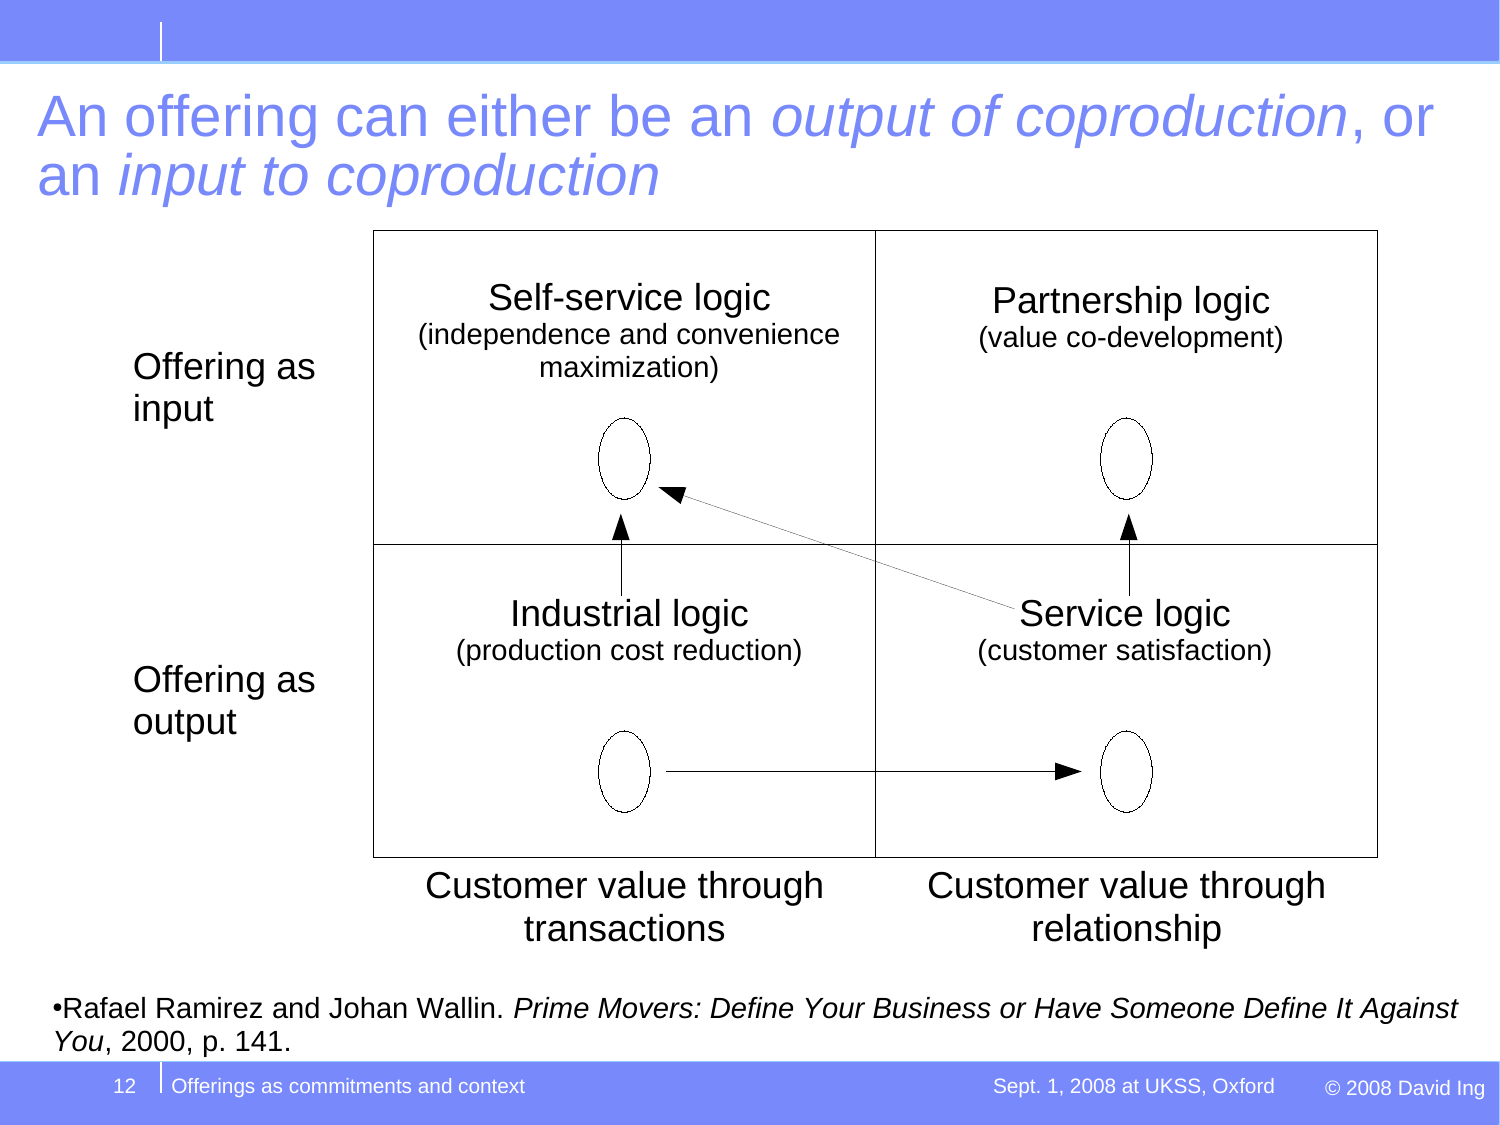

# An offering can either be an output of coproduction, or an input to coproduction
Partnership logic
(value co-development)
Self-service logic
(independence and convenience maximization)
Offering as input
Industrial logic
(production cost reduction)
Service logic
(customer satisfaction)
Offering as output
Customer value through transactions
Customer value through relationship
Rafael Ramirez and Johan Wallin. Prime Movers: Define Your Business or Have Someone Define It Against You, 2000, p. 141.
12
Offerings as commitments and context
Sept. 1, 2008 at UKSS, Oxford